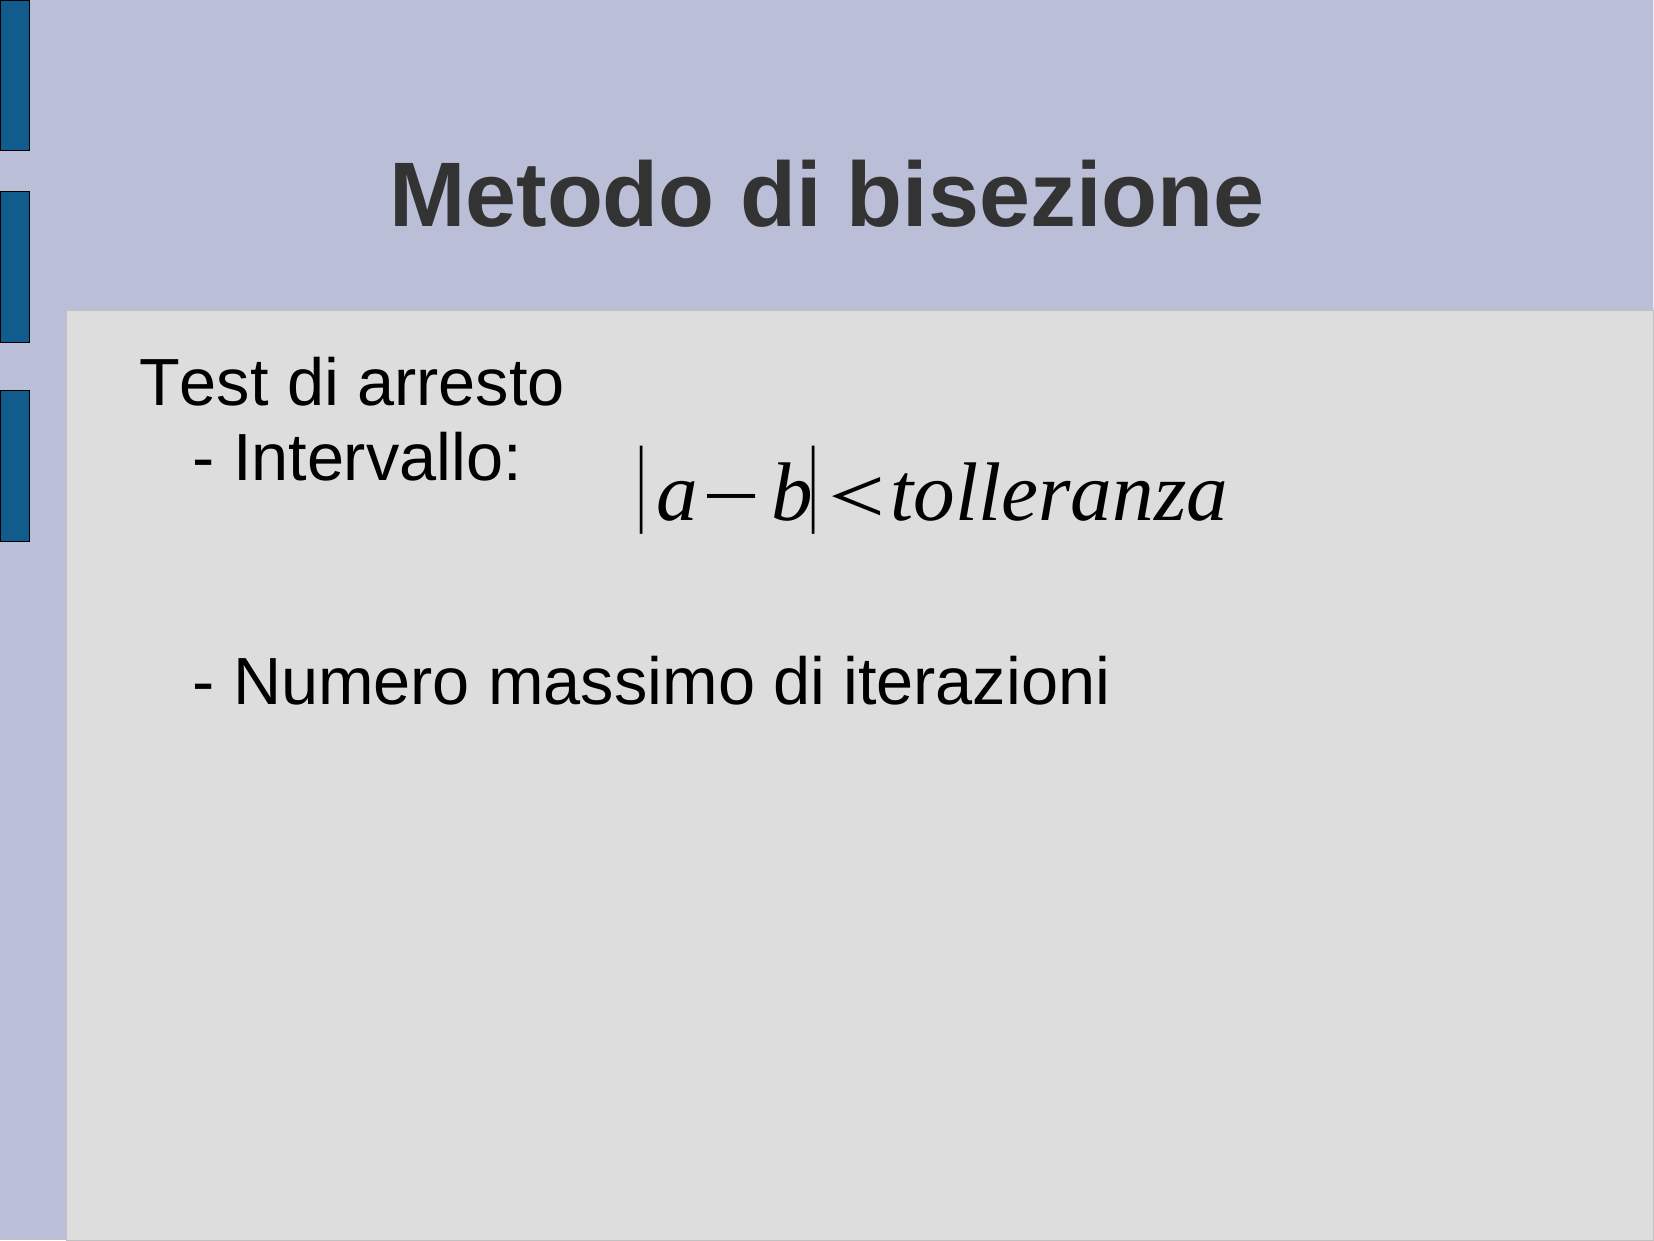

# Metodo di bisezione
Test di arresto
- Intervallo:
- Numero massimo di iterazioni